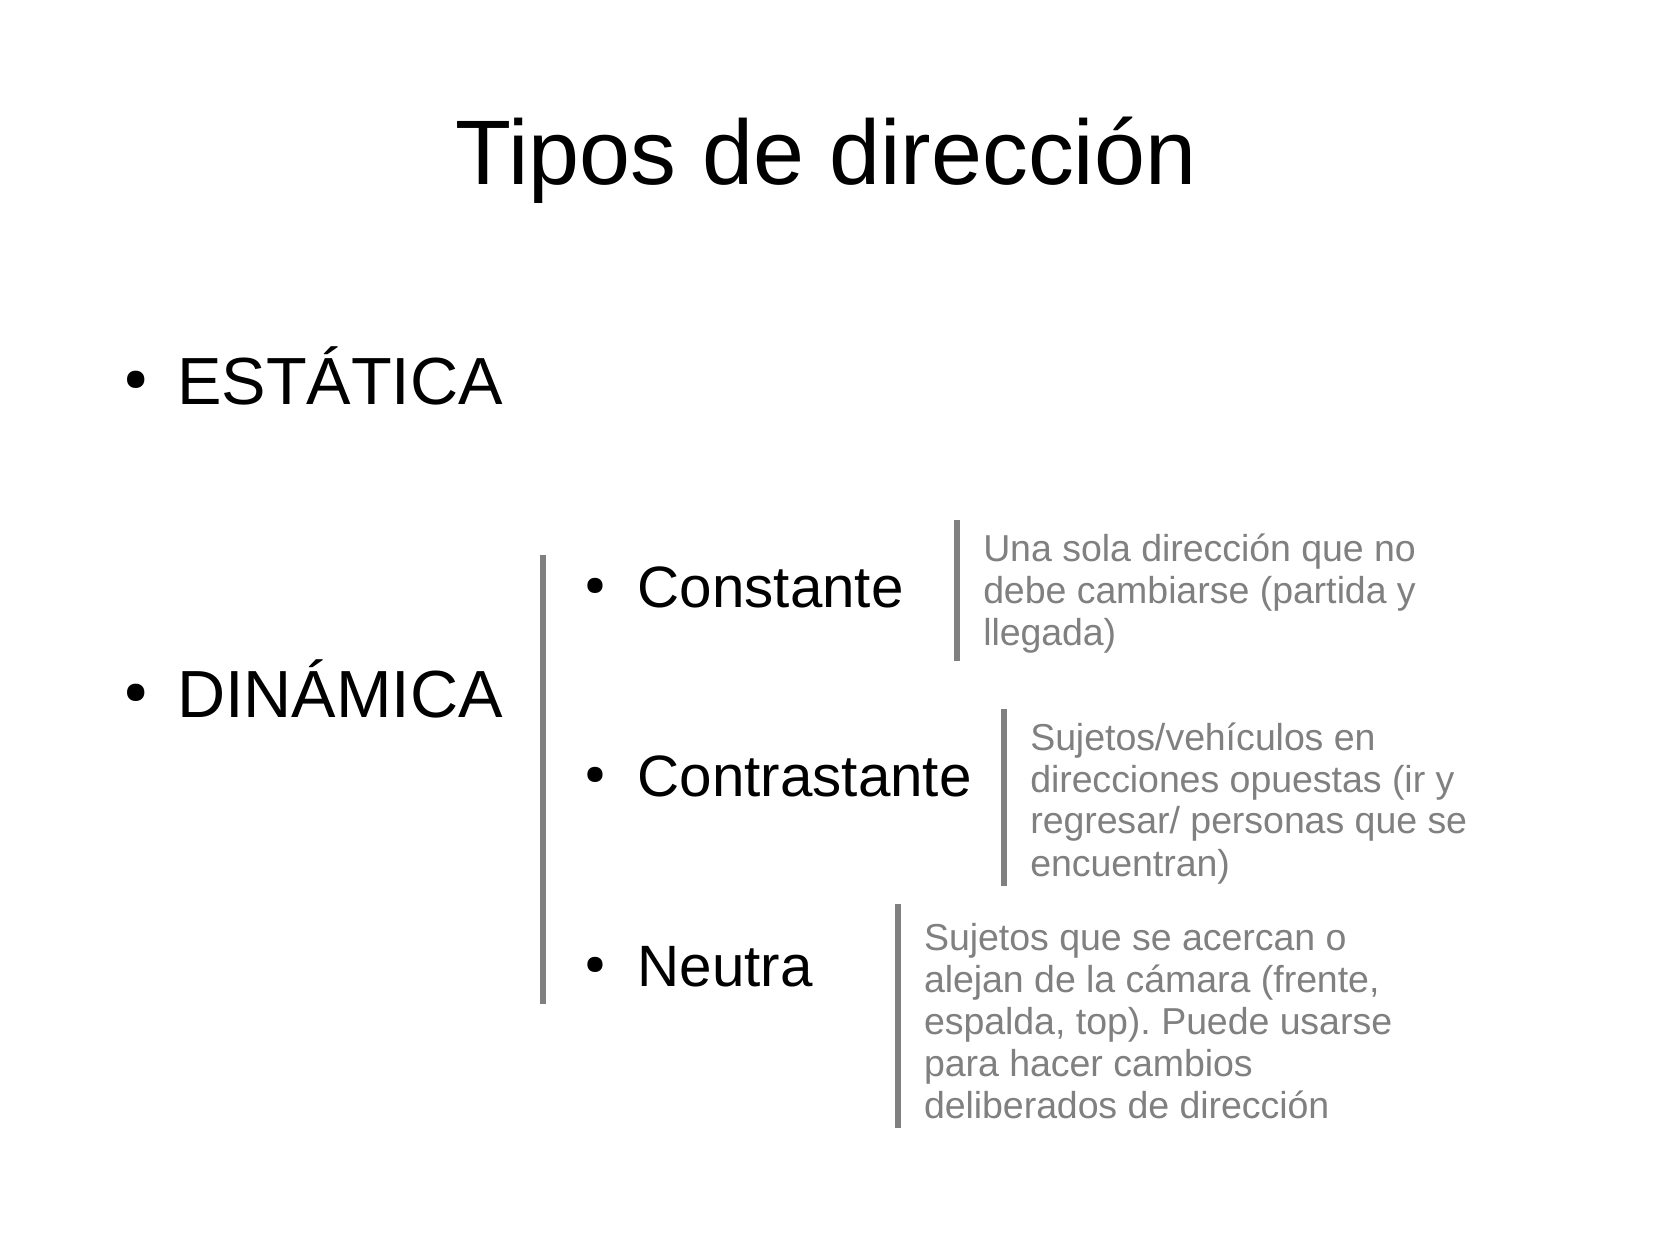

# Tipos de dirección
ESTÁTICA
DINÁMICA
Una sola dirección que no debe cambiarse (partida y llegada)
Constante
Contrastante
Neutra
Sujetos/vehículos en direcciones opuestas (ir y regresar/ personas que se encuentran)
Sujetos que se acercan o alejan de la cámara (frente, espalda, top). Puede usarse para hacer cambios deliberados de dirección